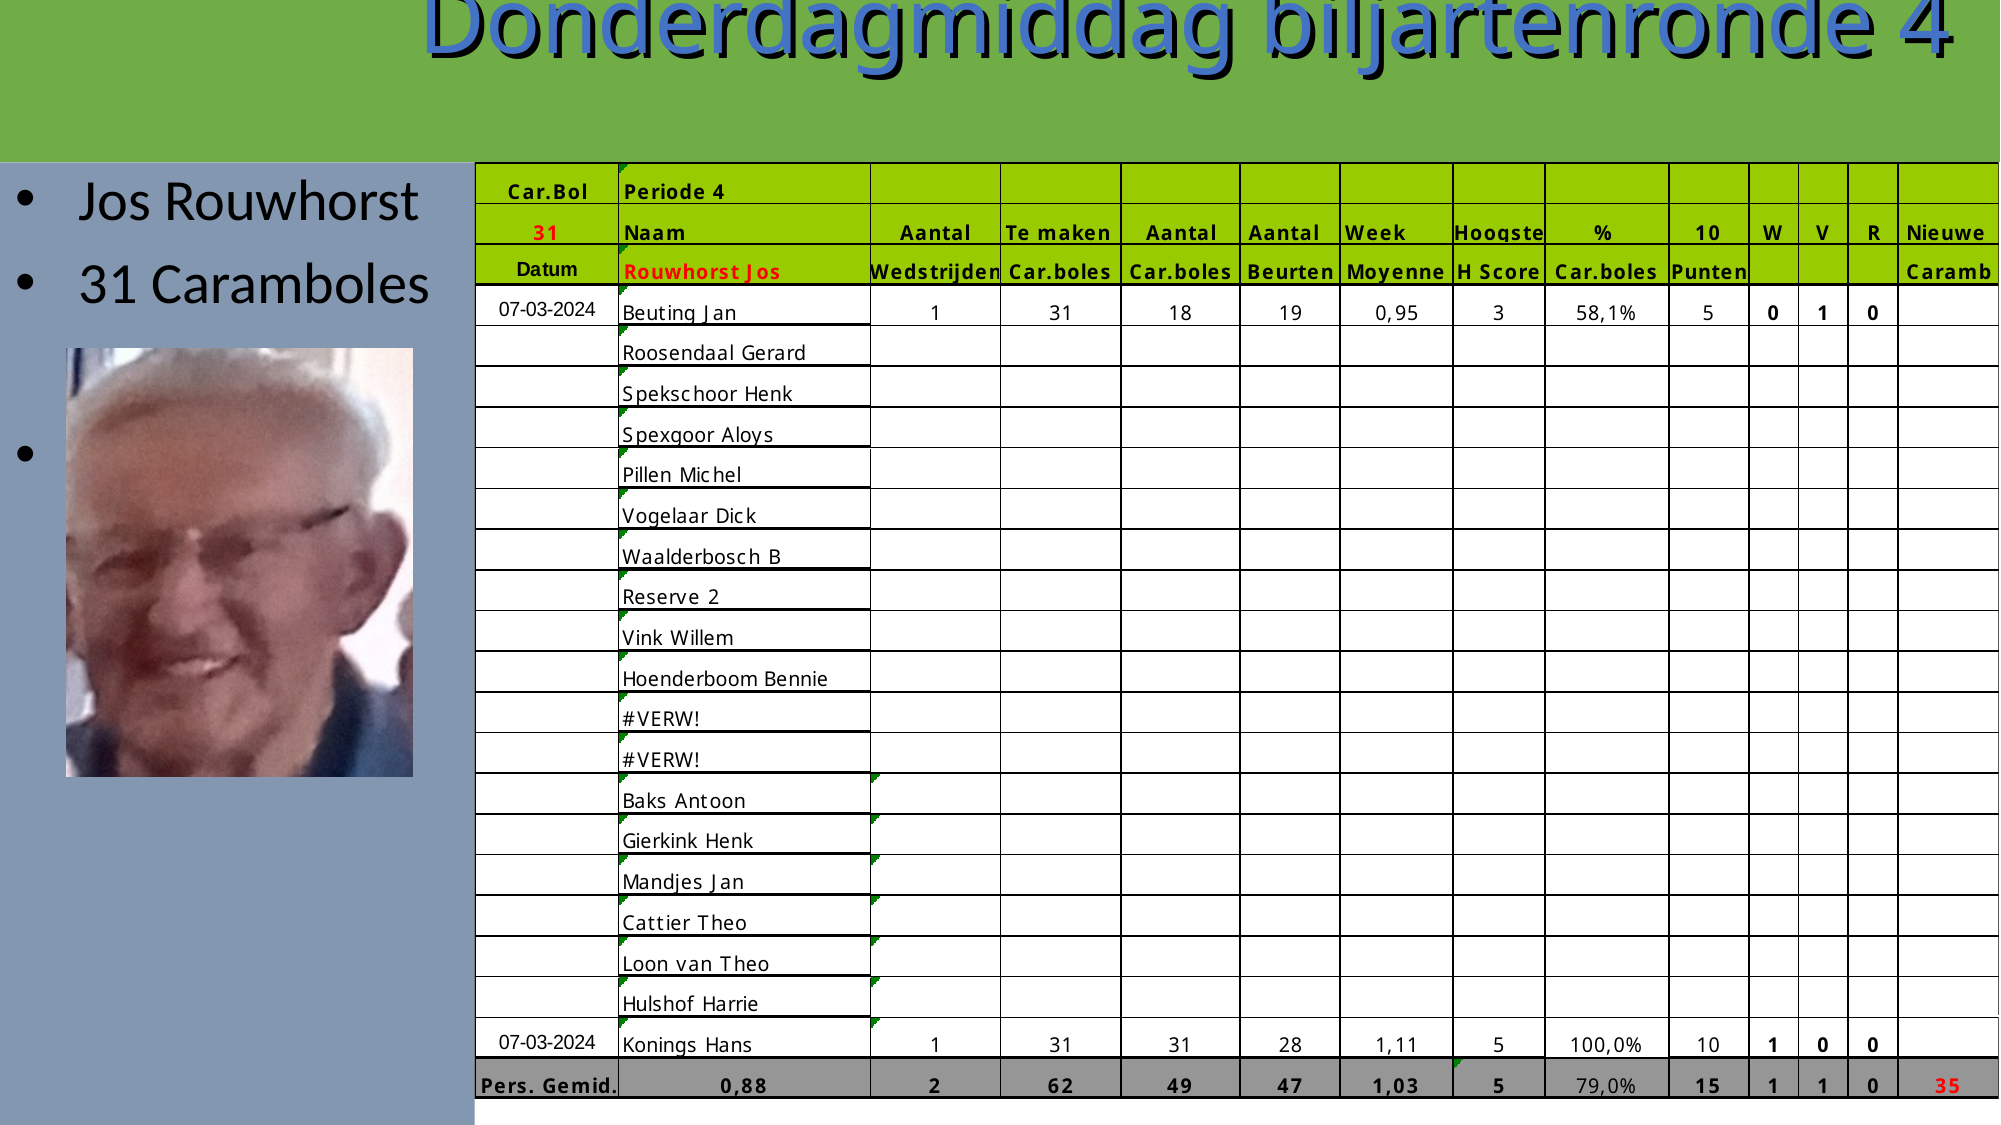

# Donderdagmiddag biljartenronde 4
 Jos Rouwhorst
 31 Caramboles